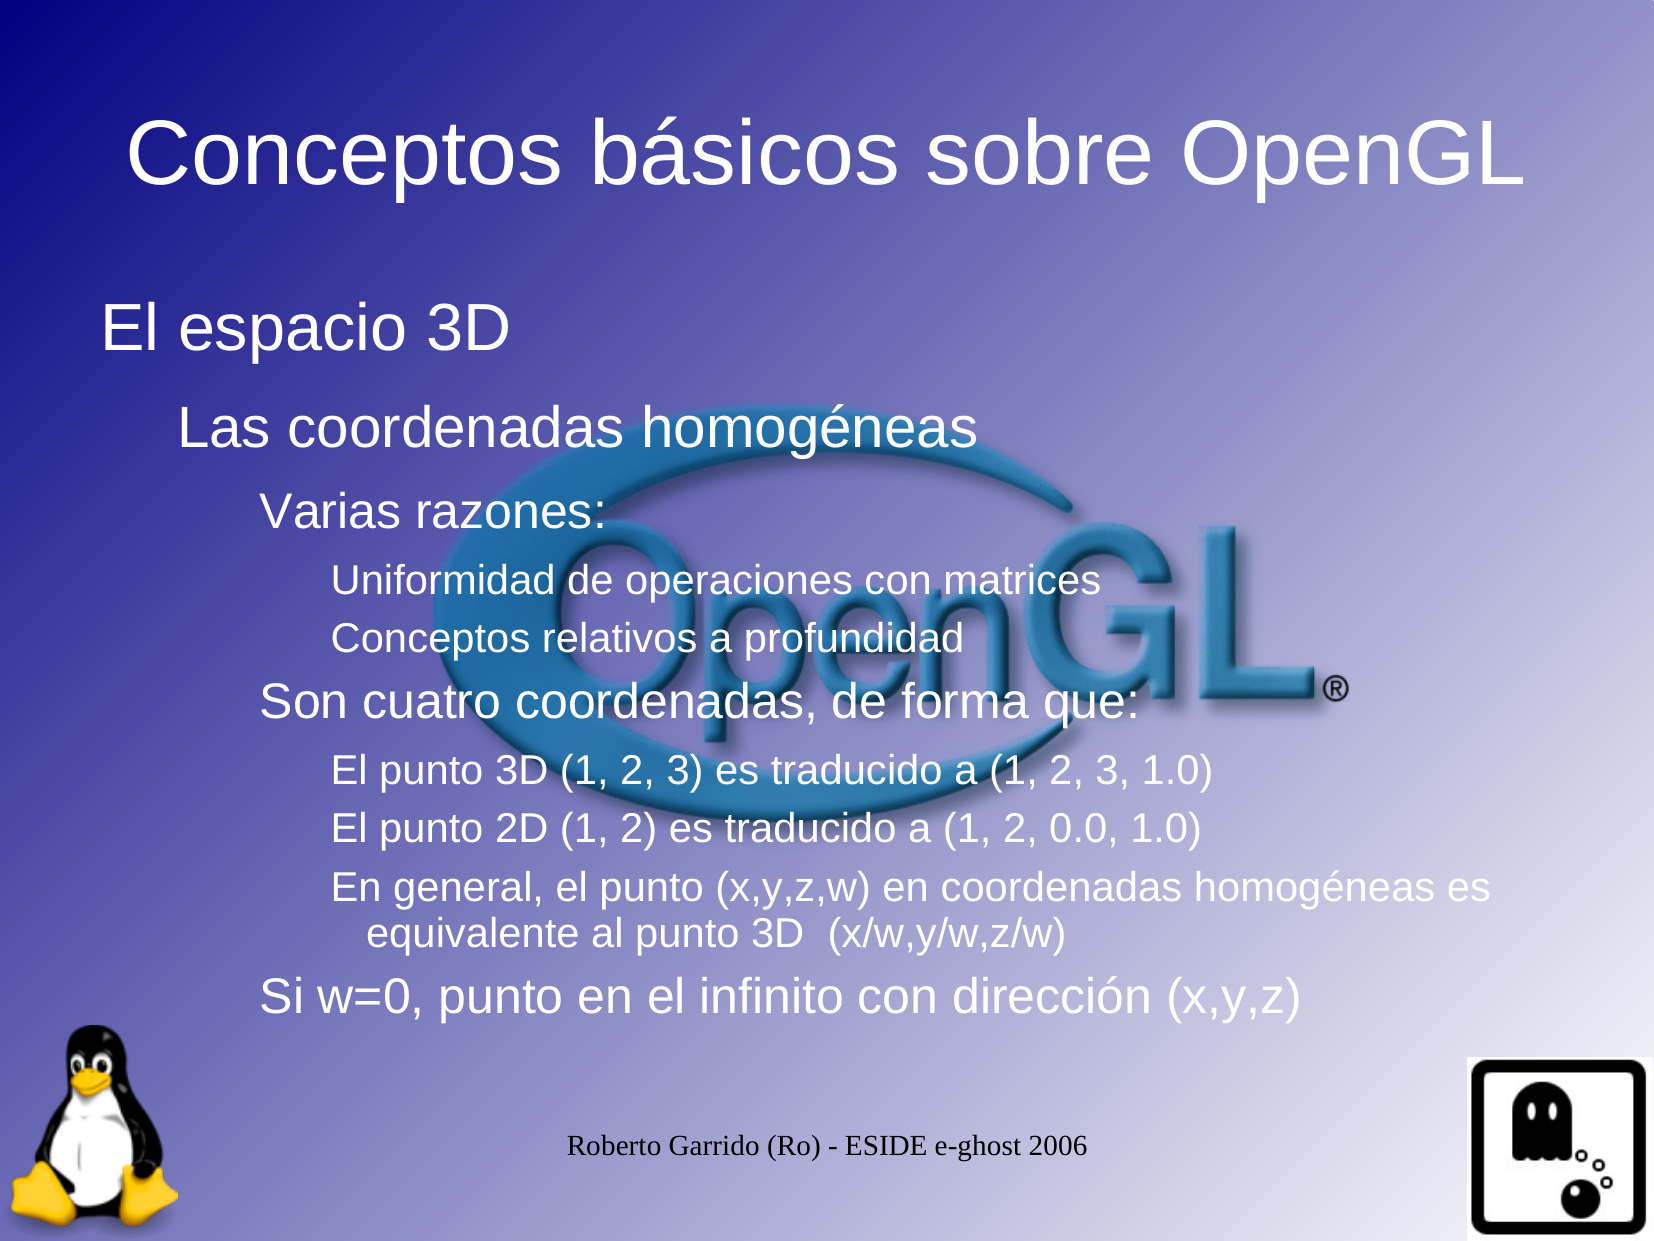

# Conceptos básicos sobre OpenGL
El espacio 3D
Las coordenadas homogéneas
Varias razones:
Uniformidad de operaciones con matrices
Conceptos relativos a profundidad
Son cuatro coordenadas, de forma que:
El punto 3D (1, 2, 3) es traducido a (1, 2, 3, 1.0)
El punto 2D (1, 2) es traducido a (1, 2, 0.0, 1.0)
En general, el punto (x,y,z,w) en coordenadas homogéneas es 	equivalente al punto 3D (x/w,y/w,z/w)
Si w=0, punto en el infinito con dirección (x,y,z)
Roberto Garrido (Ro) - ESIDE e-ghost 2006